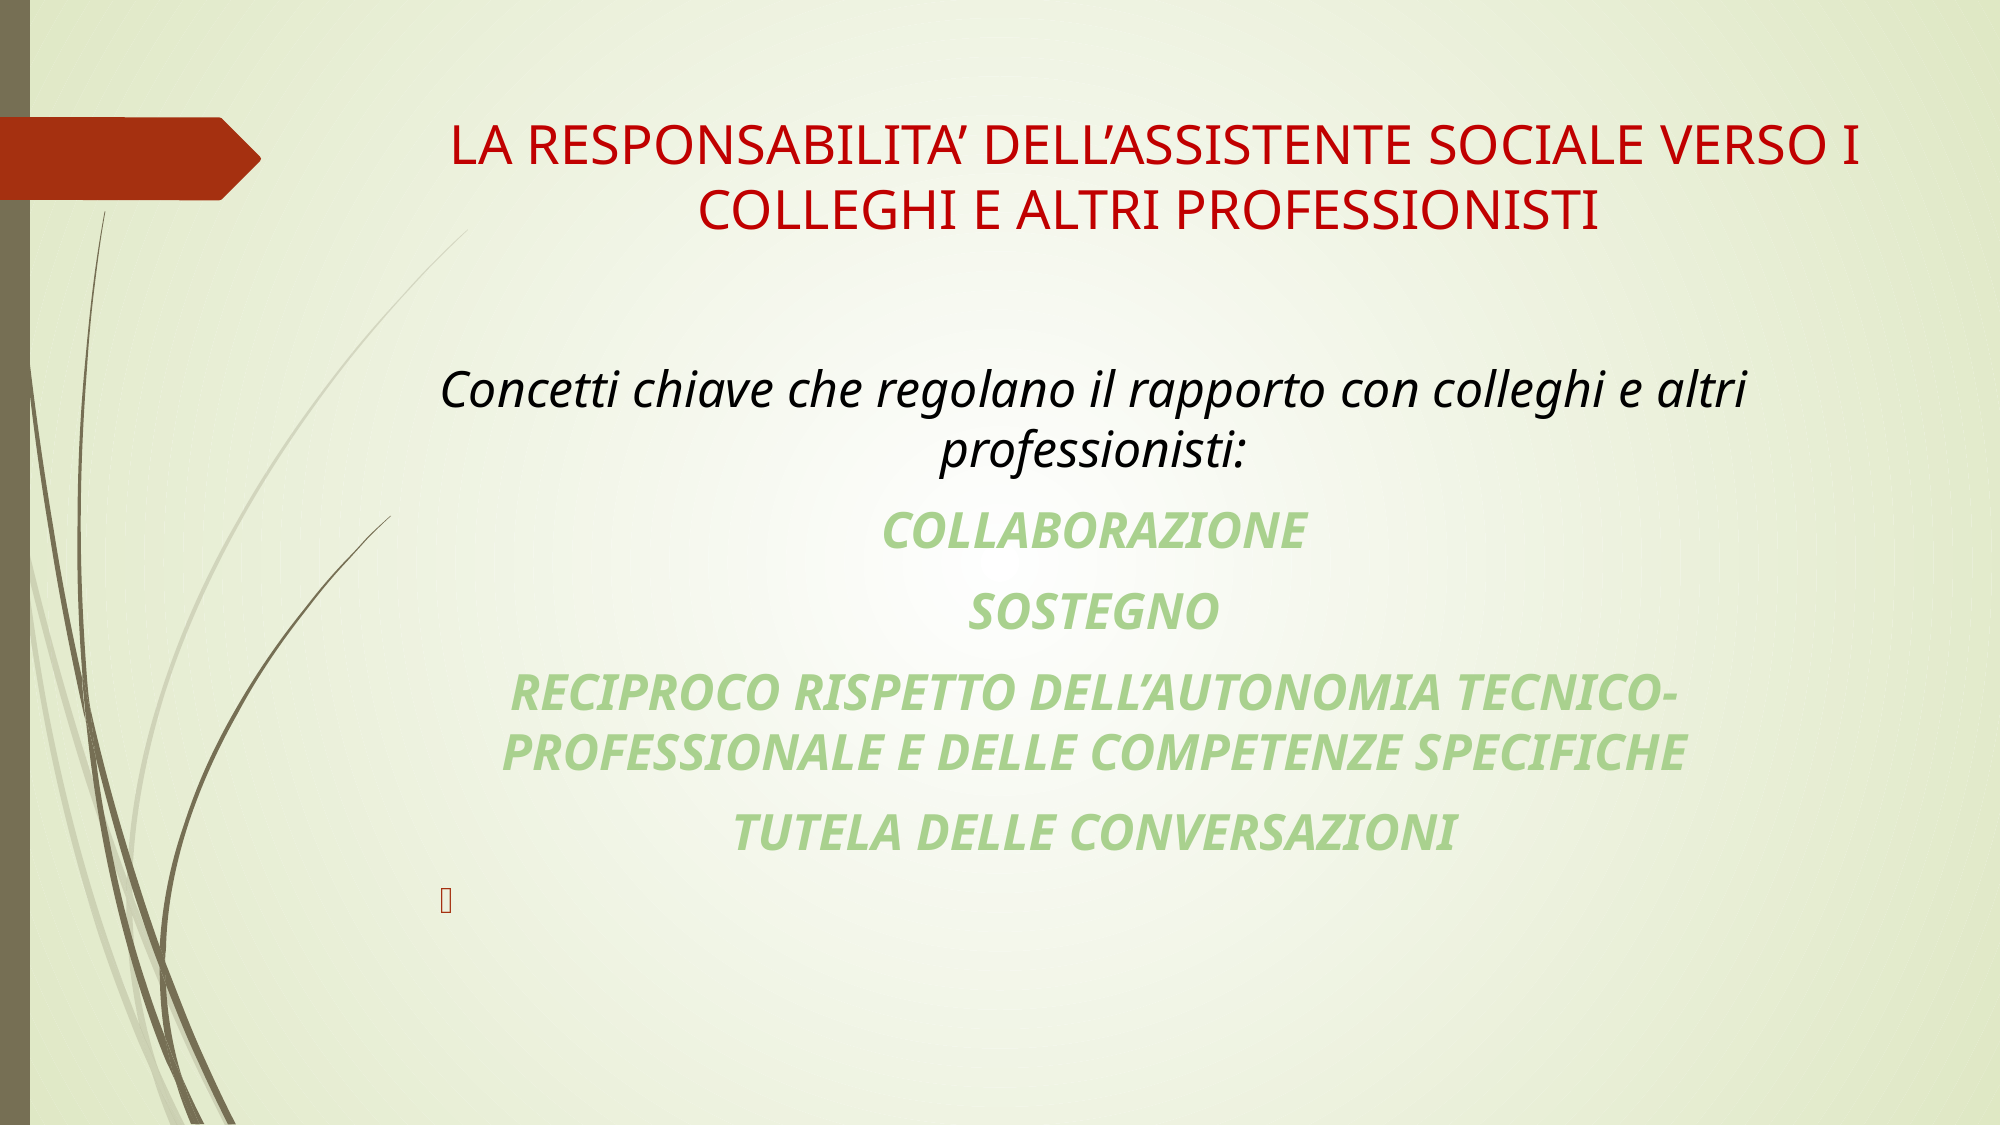

# LA RESPONSABILITA’ DELL’ASSISTENTE SOCIALE VERSO I COLLEGHI E ALTRI PROFESSIONISTI
Concetti chiave che regolano il rapporto con colleghi e altri professionisti:
COLLABORAZIONE
SOSTEGNO
RECIPROCO RISPETTO DELL’AUTONOMIA TECNICO-PROFESSIONALE E DELLE COMPETENZE SPECIFICHE
TUTELA DELLE CONVERSAZIONI